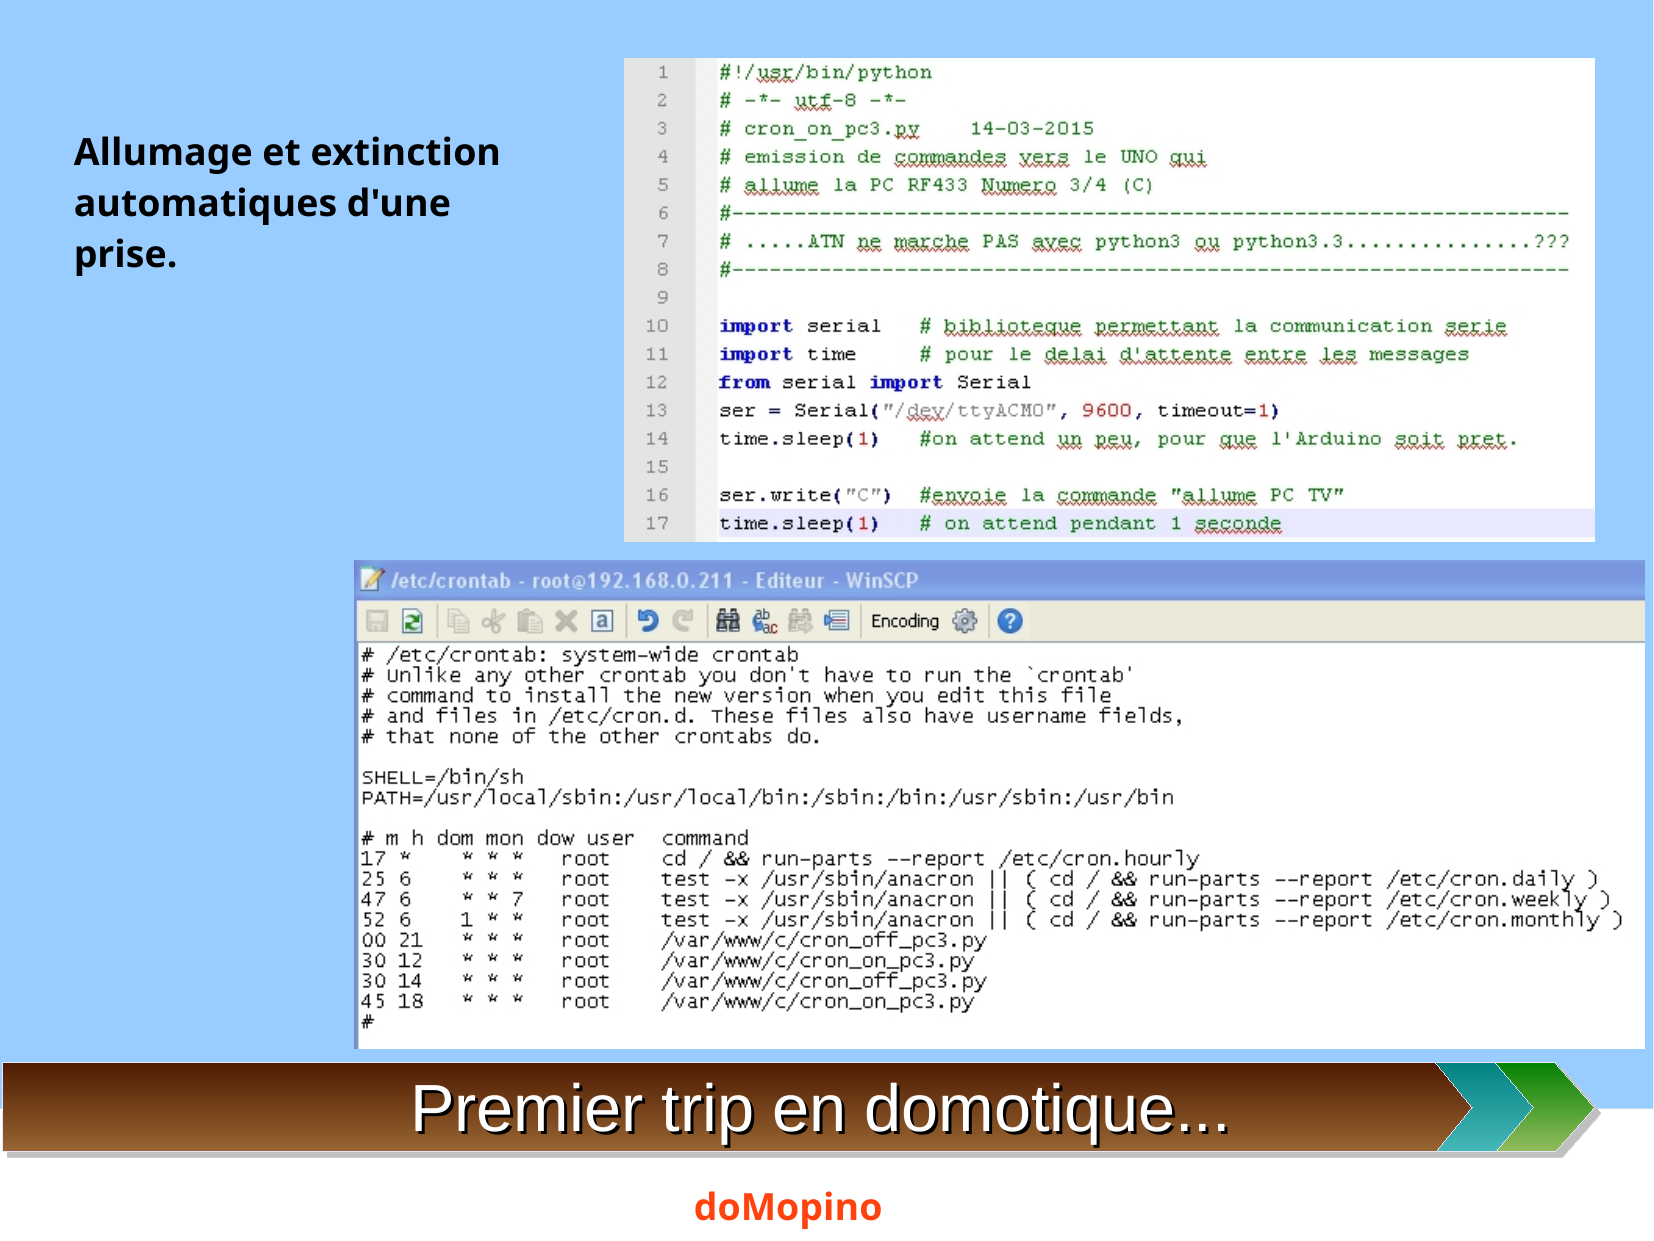

Allumage et extinction
automatiques d'une
prise.
# Premier trip en domotique...
doMopino